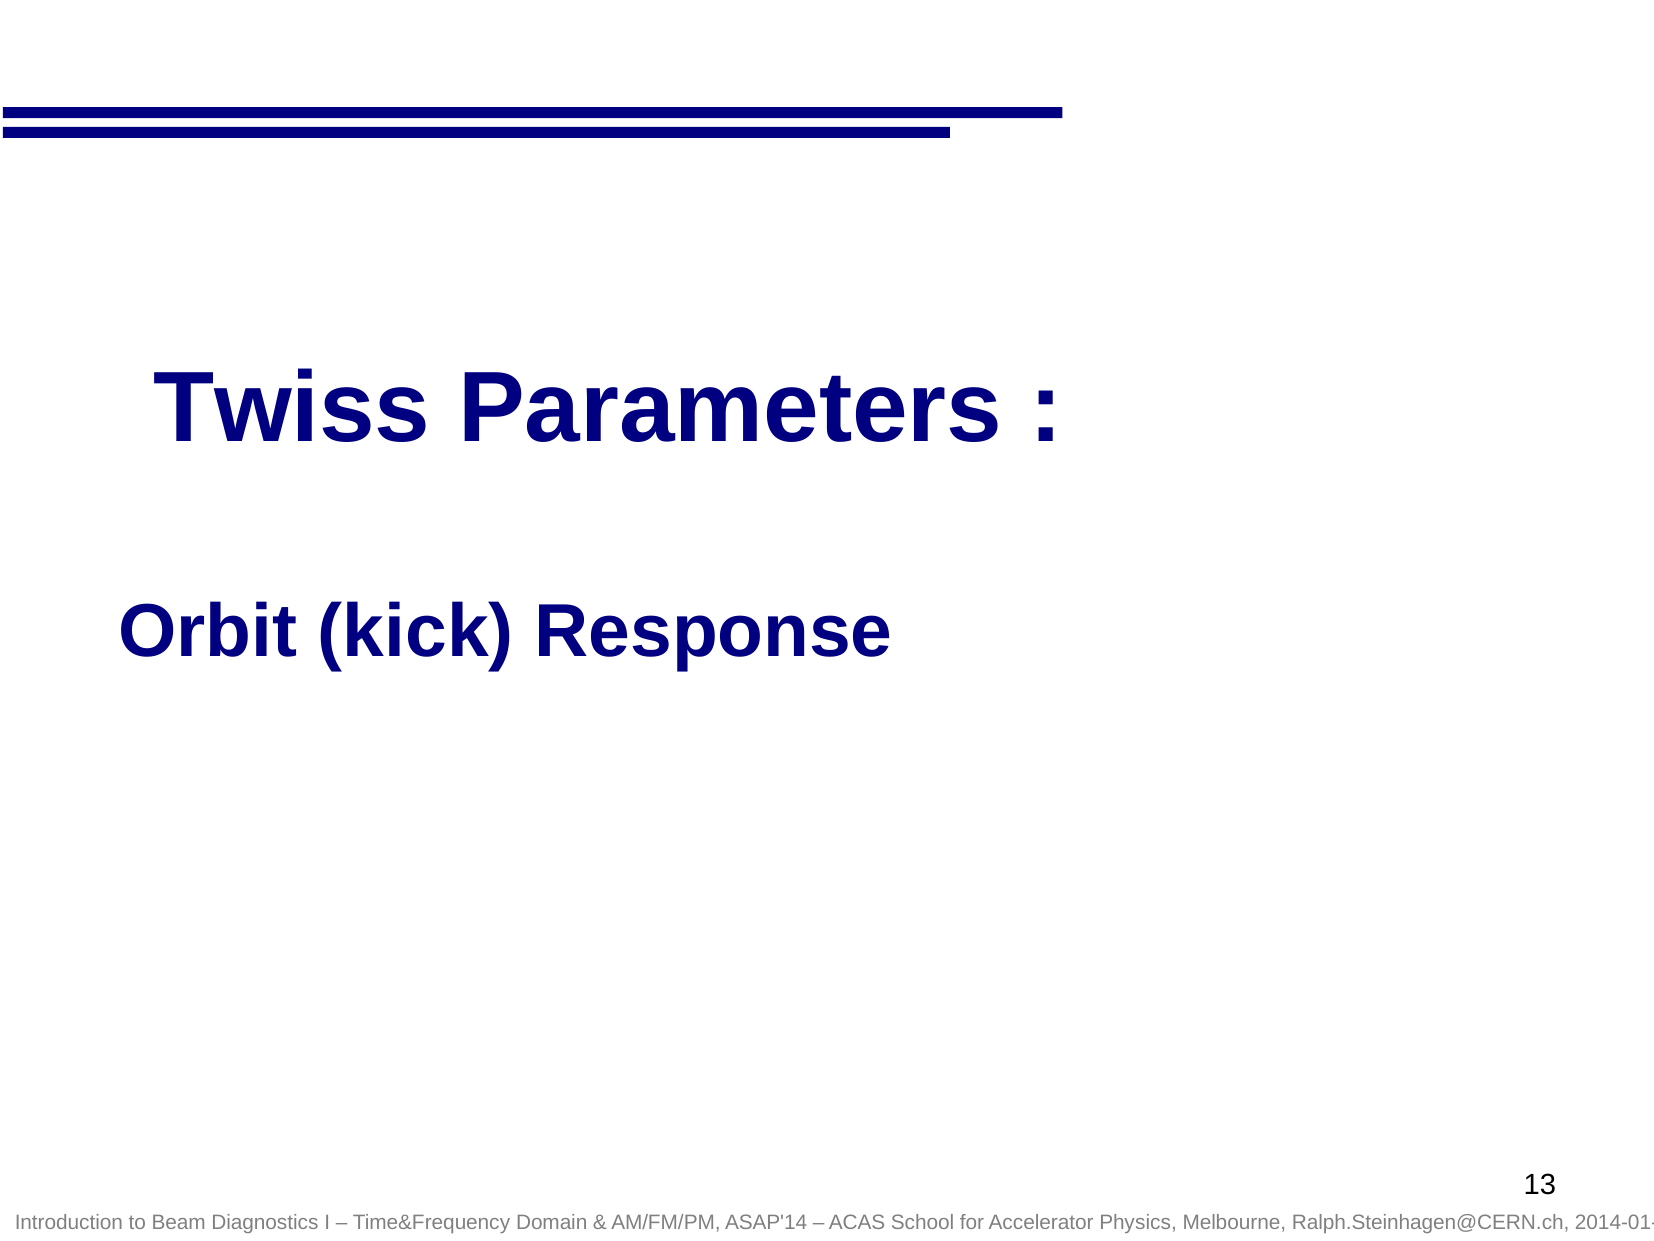

# Twiss Parameters : Orbit (kick) Response